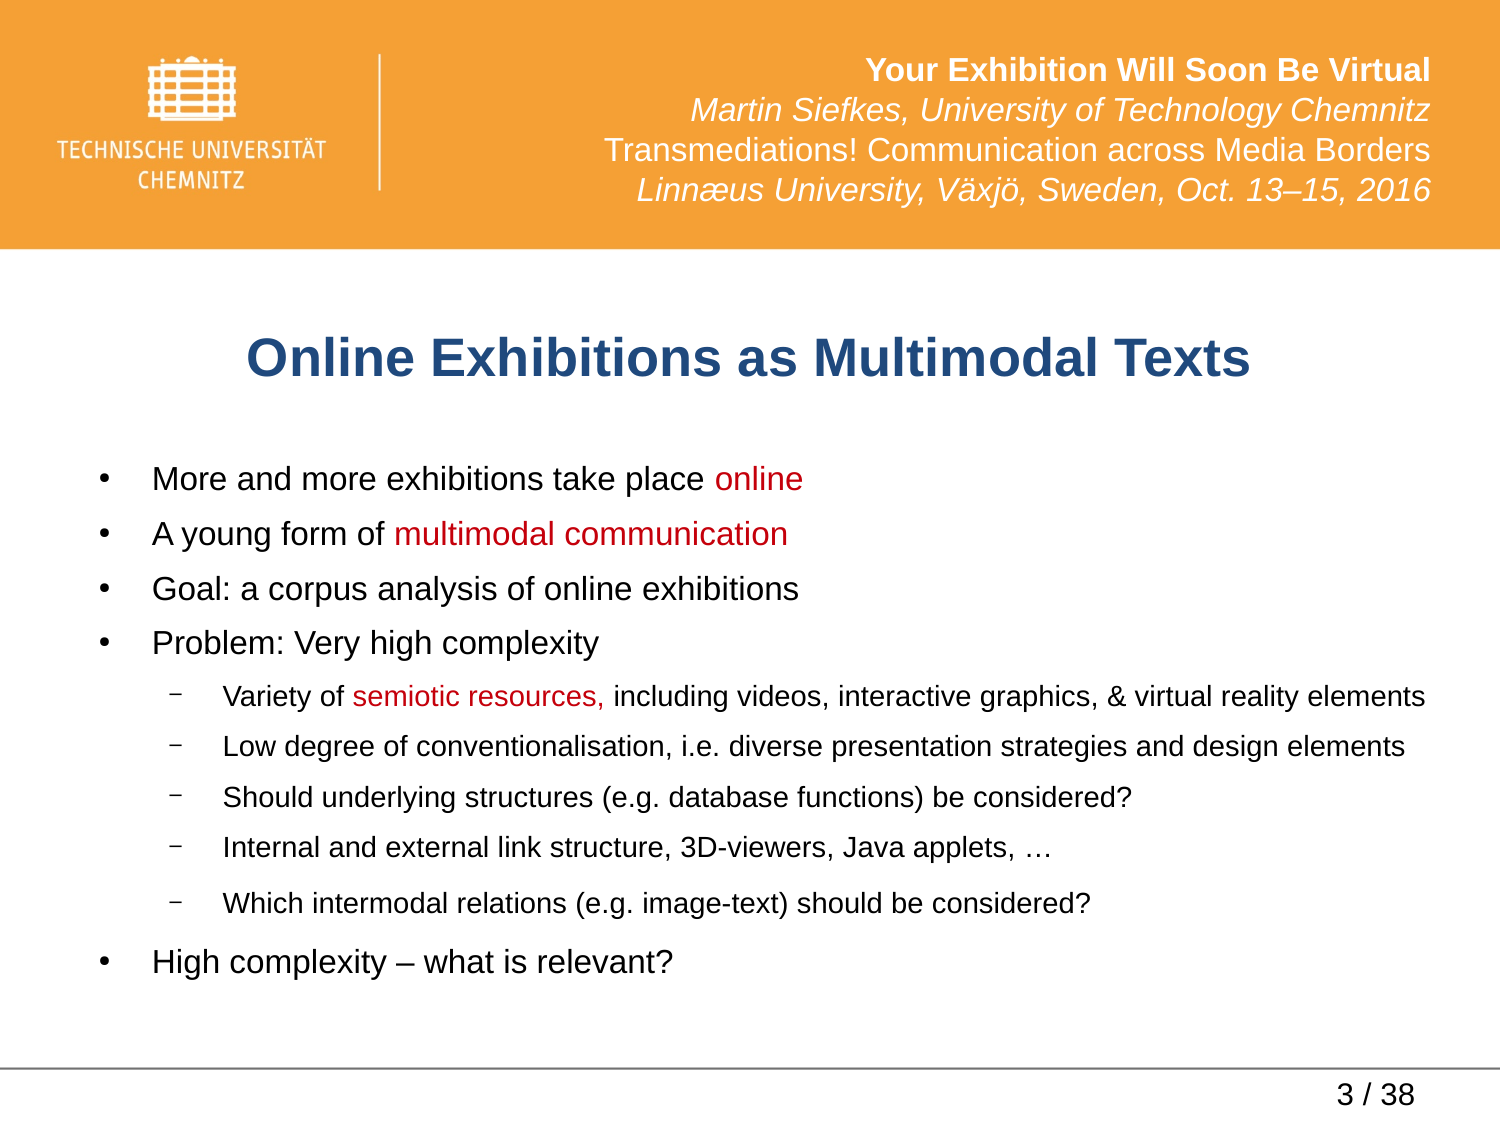

#
Online Exhibitions as Multimodal Texts
More and more exhibitions take place online
A young form of multimodal communication
Goal: a corpus analysis of online exhibitions
Problem: Very high complexity
Variety of semiotic resources, including videos, interactive graphics, & virtual reality elements
Low degree of conventionalisation, i.e. diverse presentation strategies and design elements
Should underlying structures (e.g. database functions) be considered?
Internal and external link structure, 3D-viewers, Java applets, …
Which intermodal relations (e.g. image-text) should be considered?
High complexity – what is relevant?